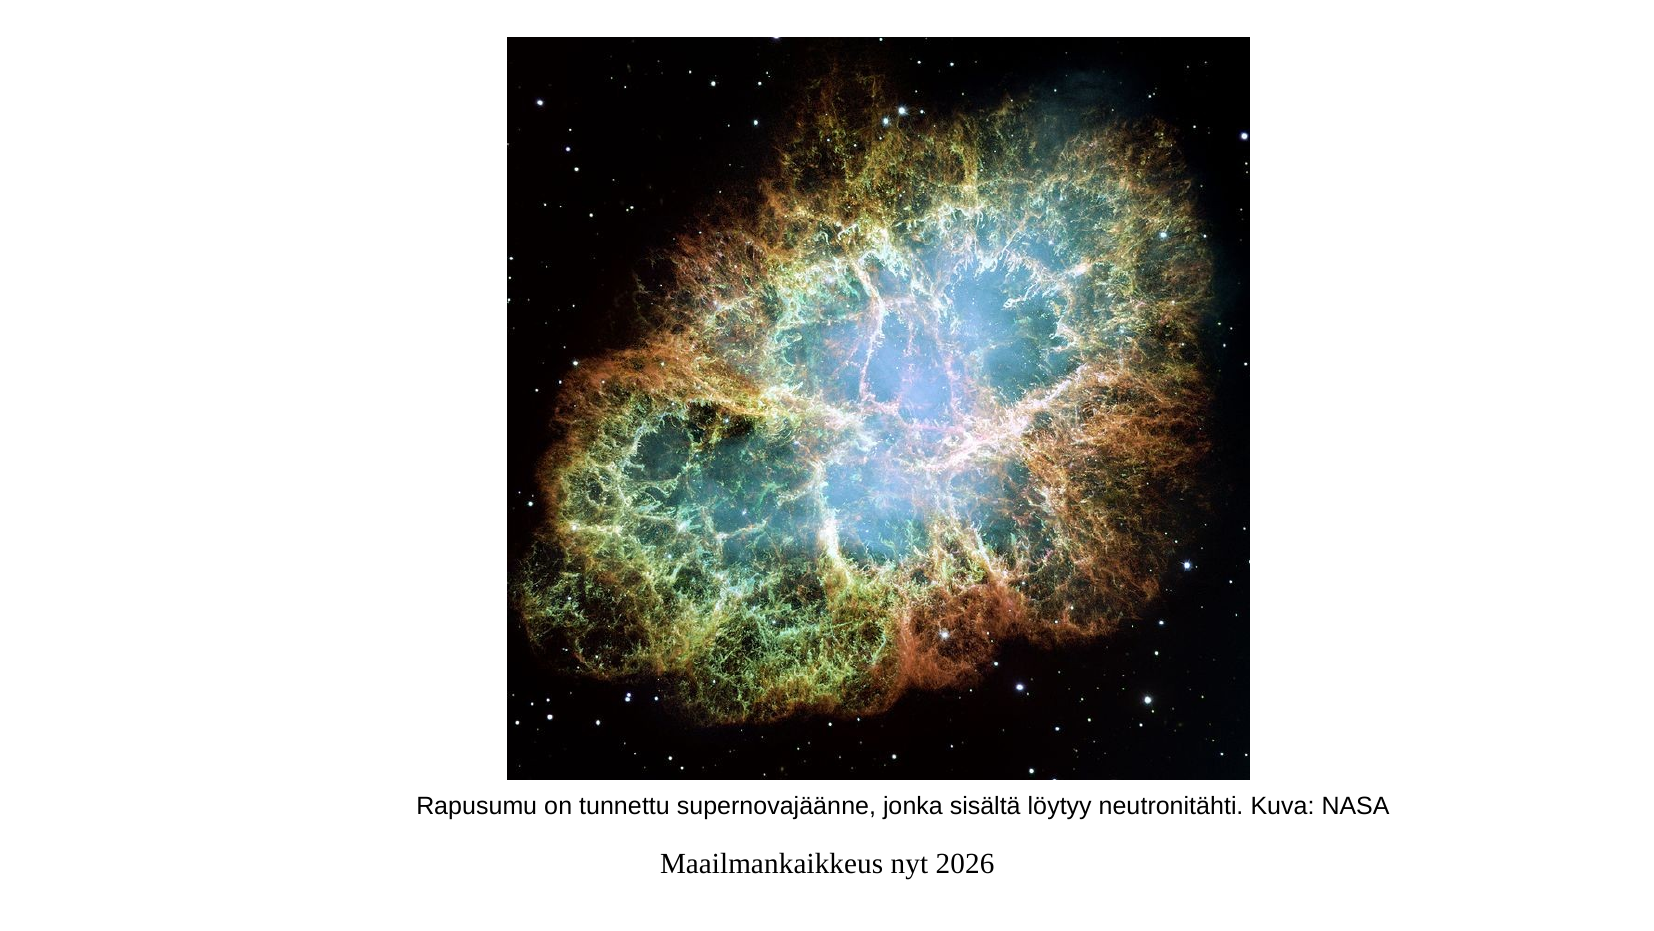

Rapusumu on tunnettu supernovajäänne, jonka sisältä löytyy neutronitähti. Kuva: NASA